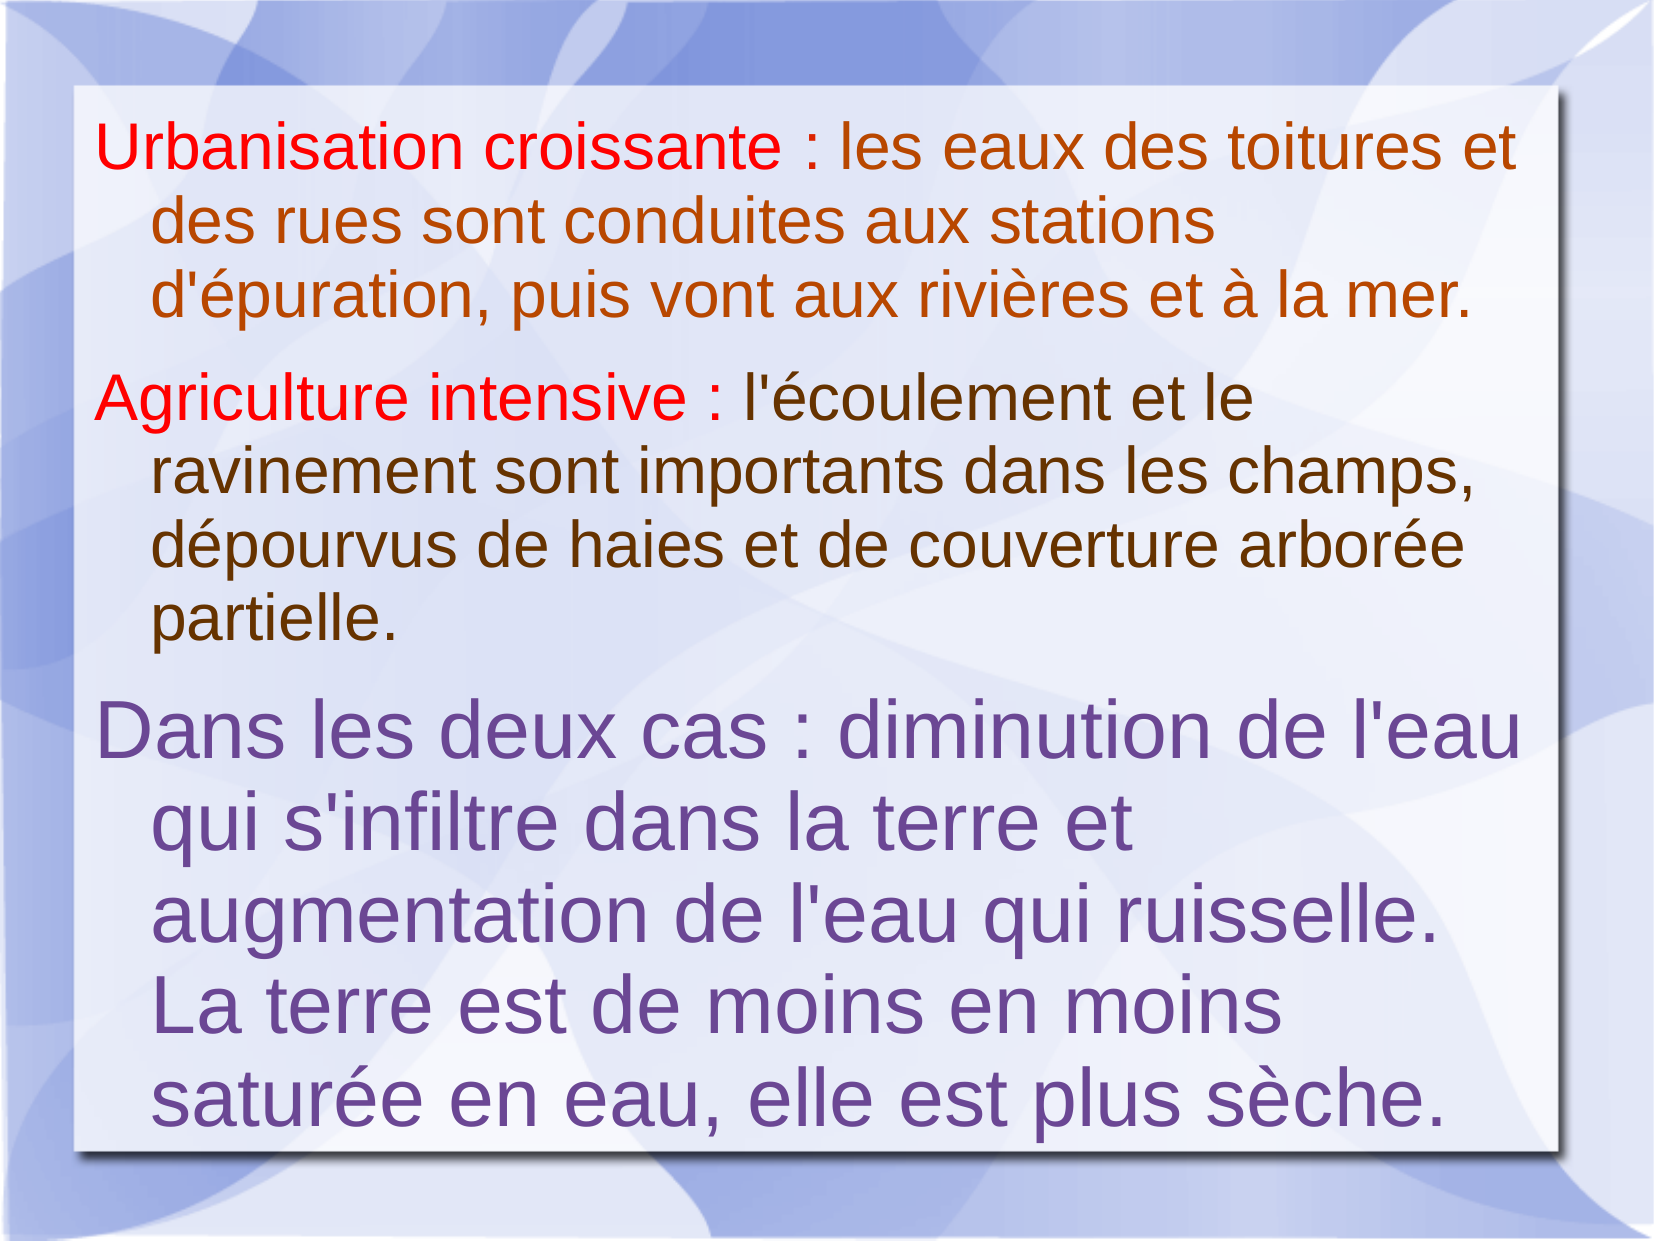

# Urbanisation croissante : les eaux des toitures et des rues sont conduites aux stations d'épuration, puis vont aux rivières et à la mer.
Agriculture intensive : l'écoulement et le ravinement sont importants dans les champs, dépourvus de haies et de couverture arborée partielle.
Dans les deux cas : diminution de l'eau qui s'infiltre dans la terre et augmentation de l'eau qui ruisselle. La terre est de moins en moins saturée en eau, elle est plus sèche.